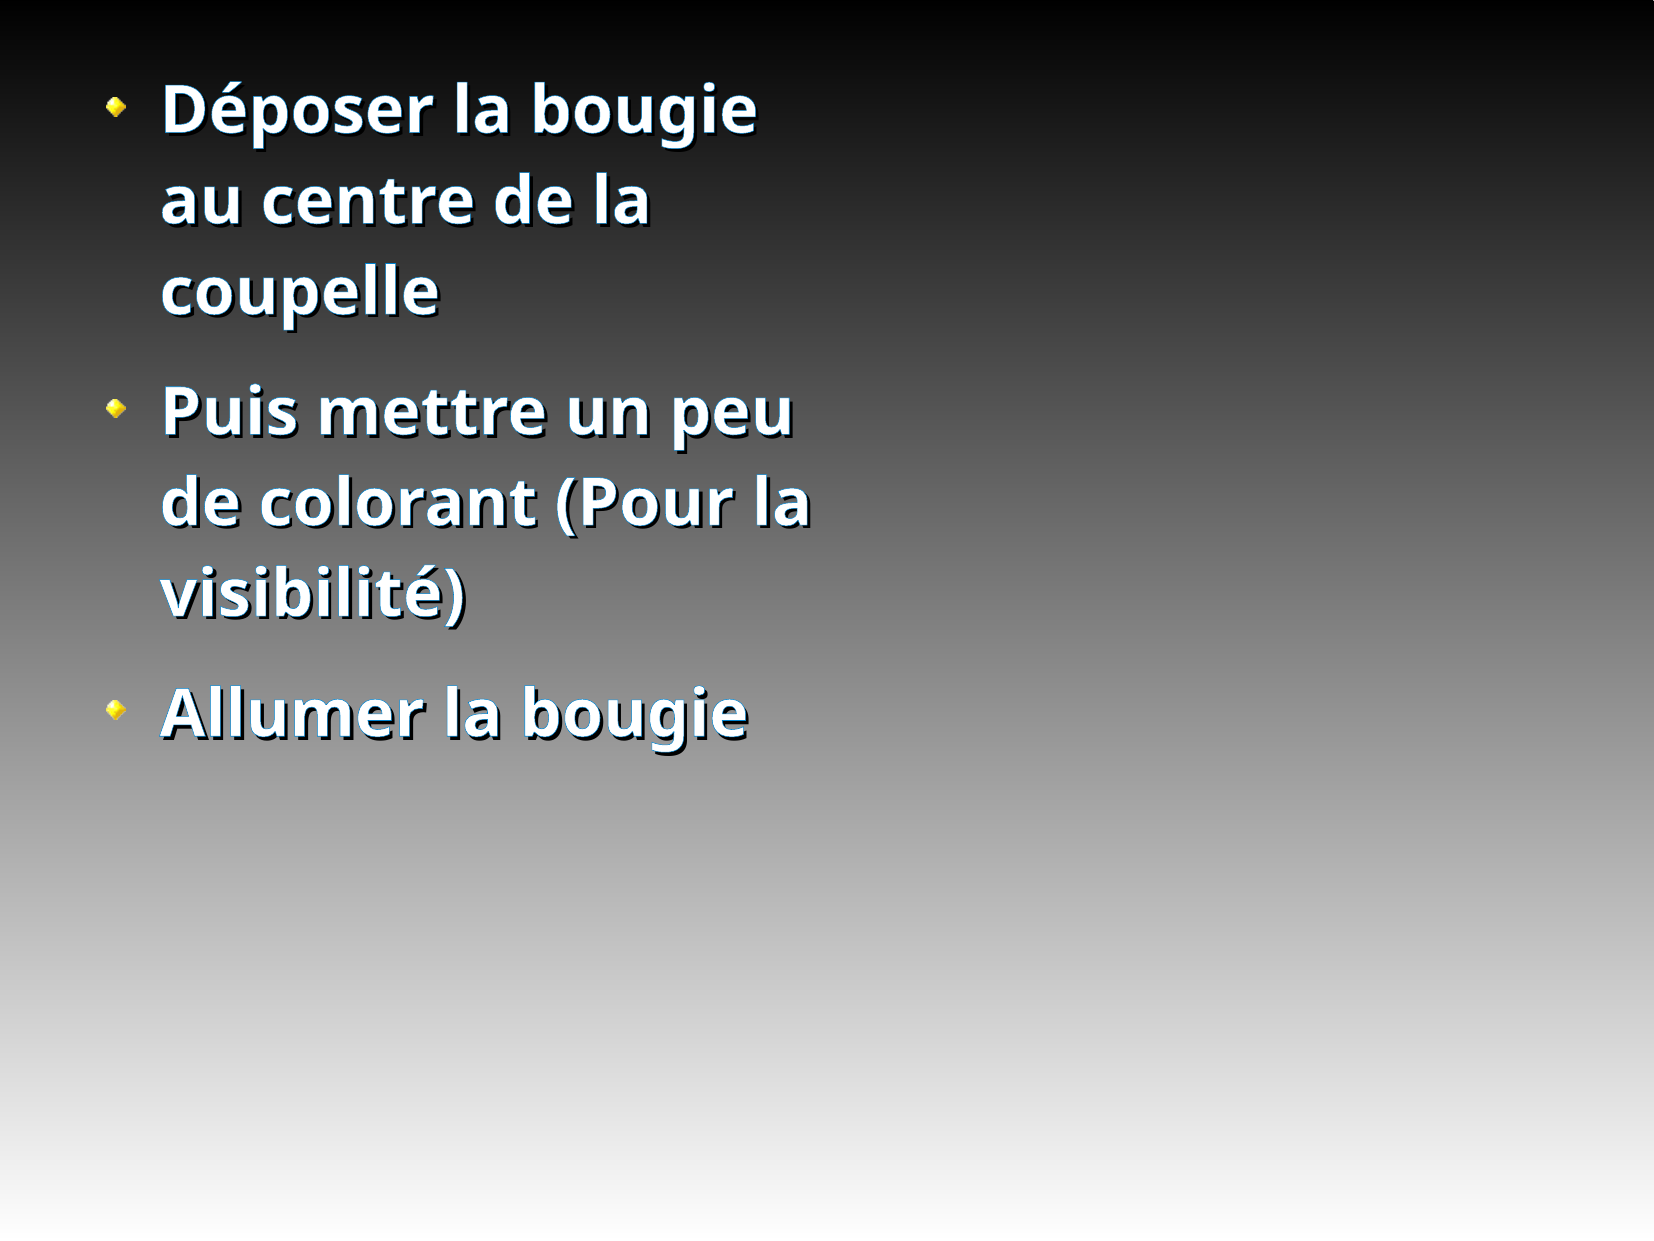

# Déposer la bougie au centre de la coupelle
Puis mettre un peu de colorant (Pour la visibilité)
Allumer la bougie